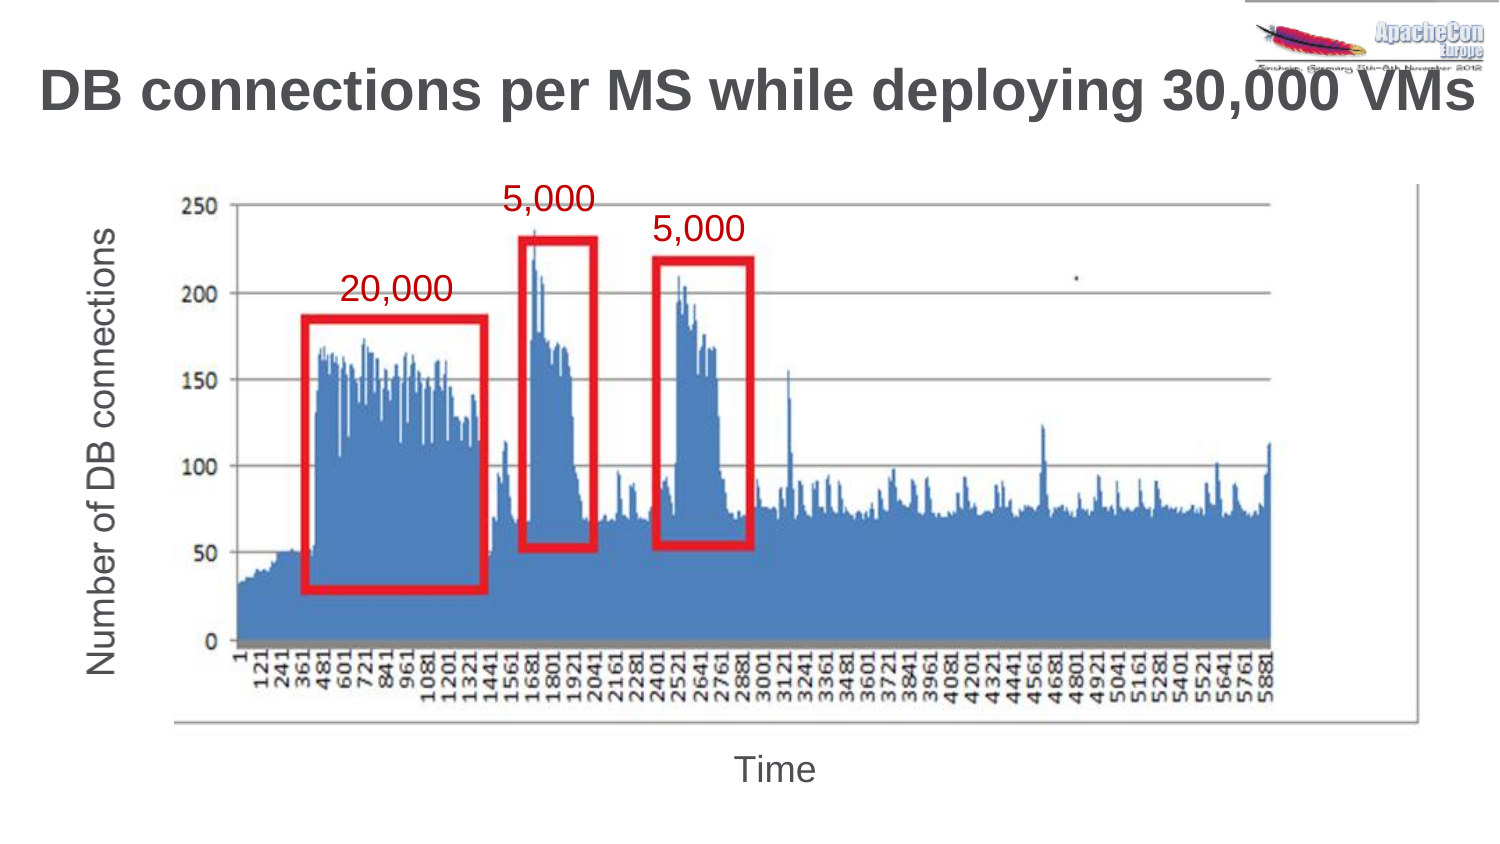

# DB connections per MS while deploying 30,000 VMs
5,000
5,000
20,000
Time